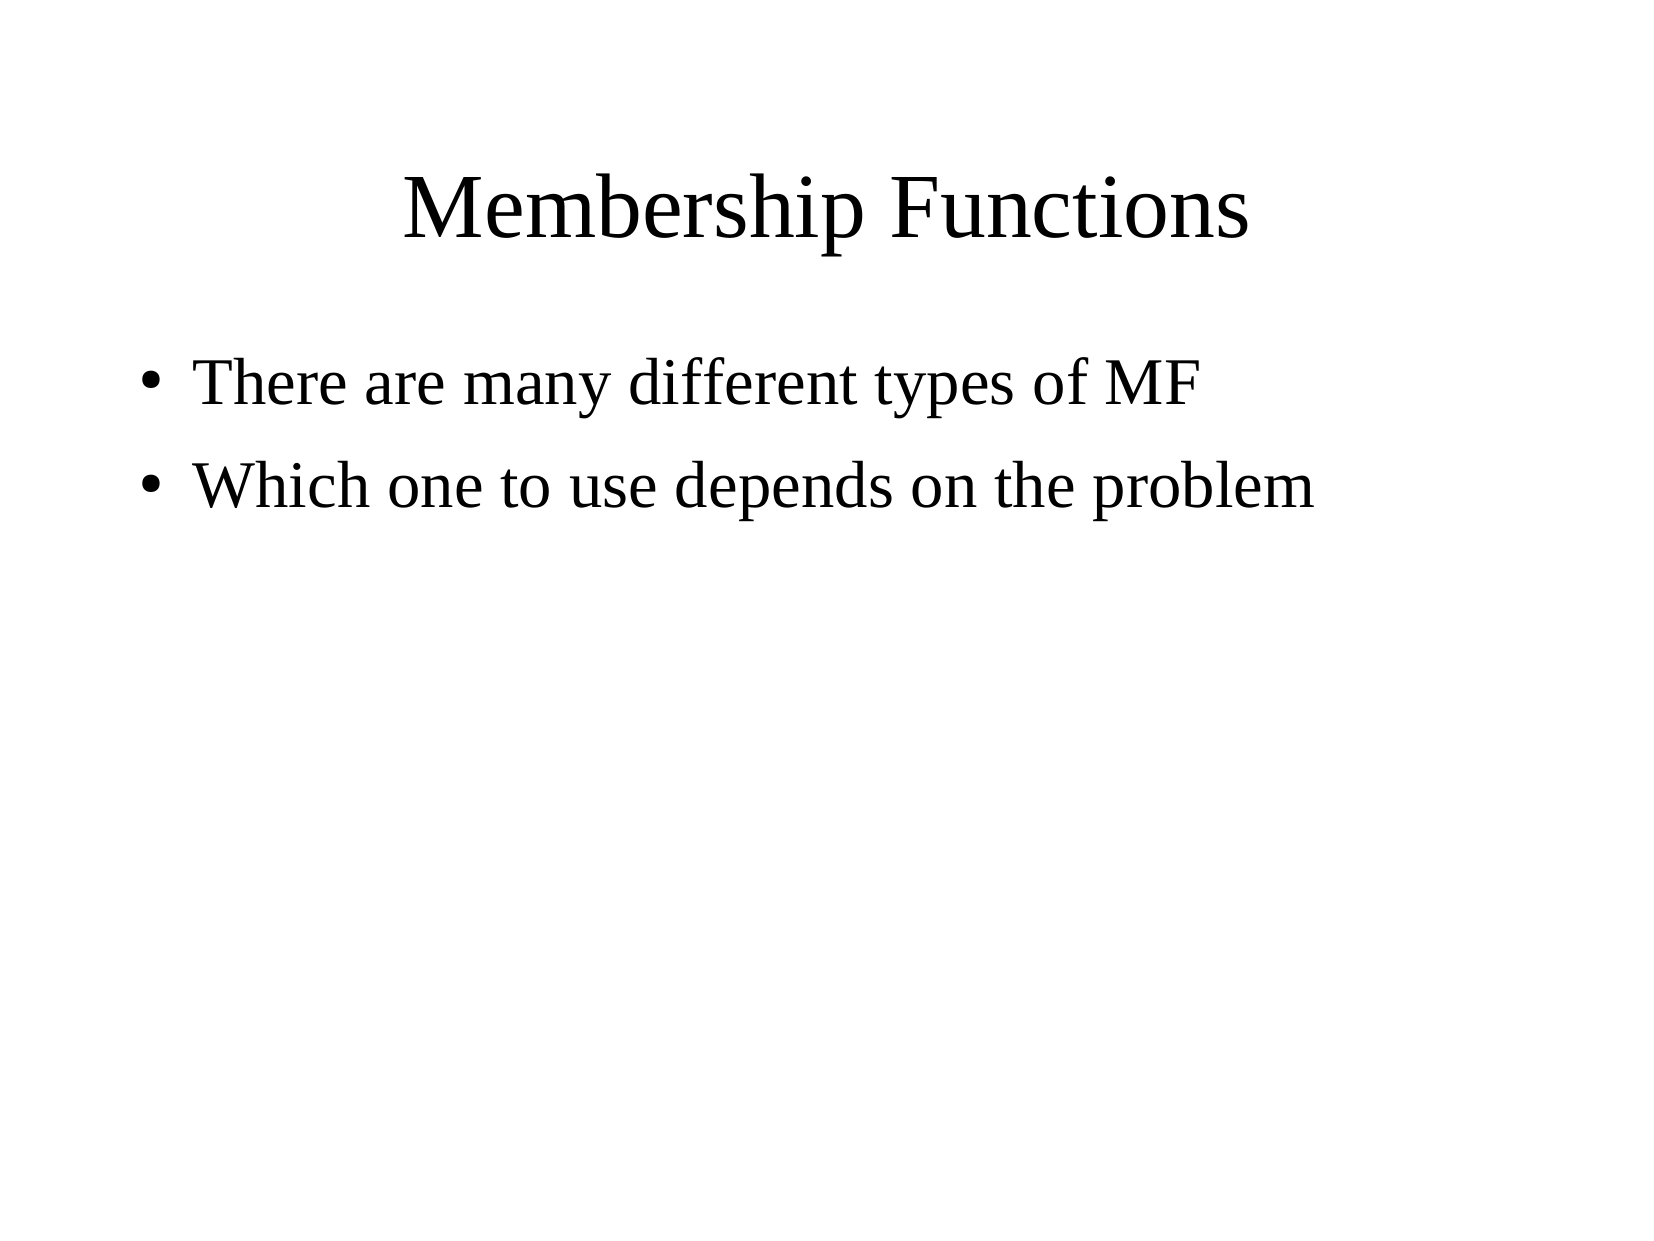

# Membership Functions
There are many different types of MF
Which one to use depends on the problem